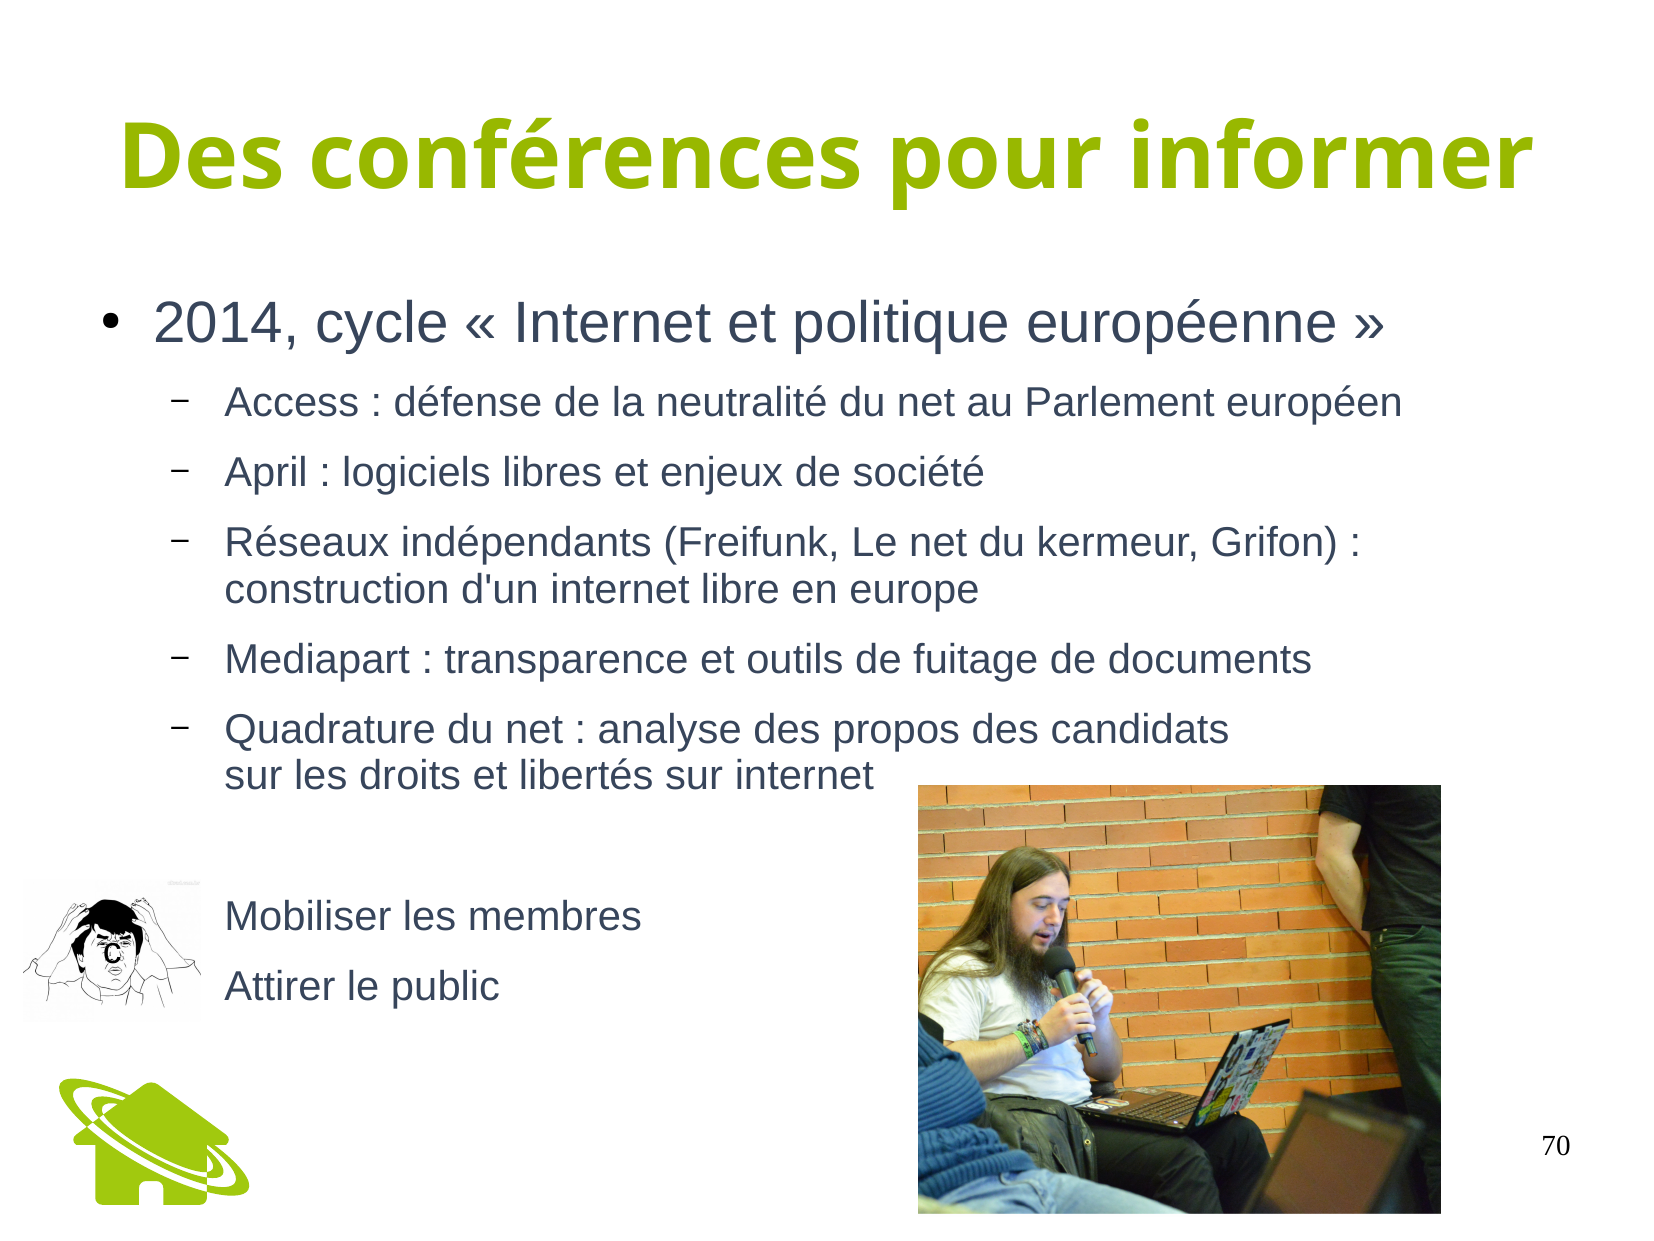

# Des conférences pour informer
2014, cycle « Internet et politique européenne »
Access : défense de la neutralité du net au Parlement européen
April : logiciels libres et enjeux de société
Réseaux indépendants (Freifunk, Le net du kermeur, Grifon) : construction d'un internet libre en europe
Mediapart : transparence et outils de fuitage de documents
Quadrature du net : analyse des propos des candidats
sur les droits et libertés sur internet
Mobiliser les membres
Attirer le public
c
70